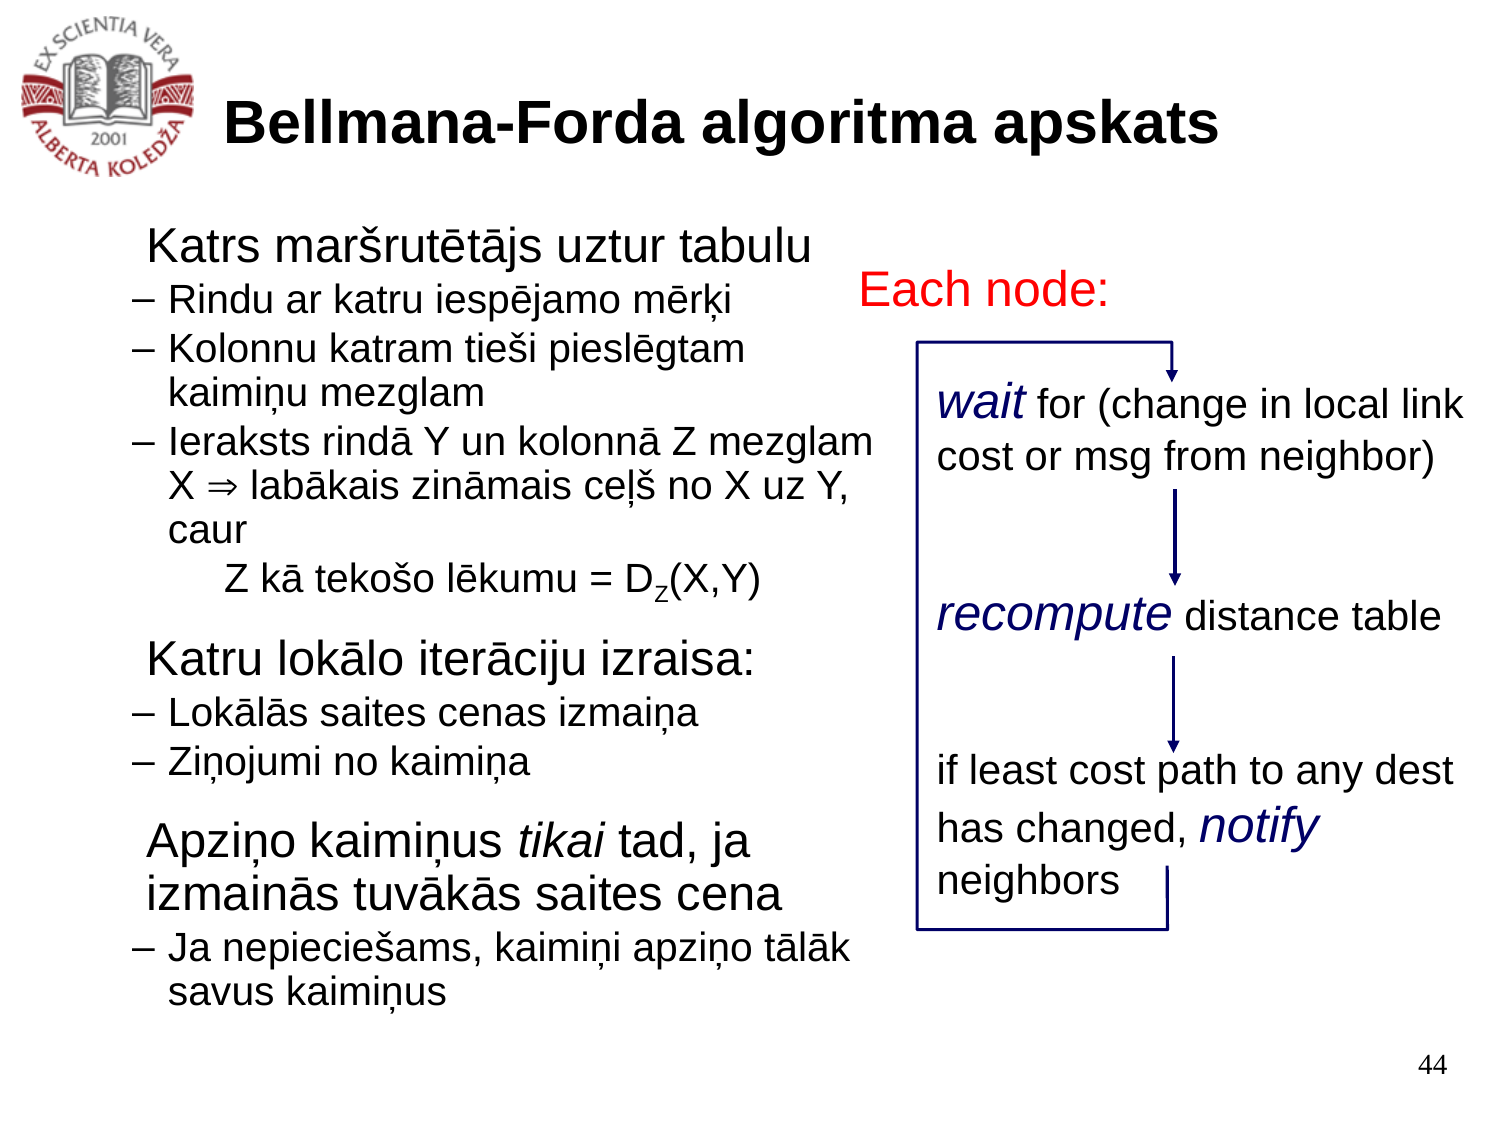

# Bellmana-Forda algoritma apskats
Katrs maršrutētājs uztur tabulu
Rindu ar katru iespējamo mērķi
Kolonnu katram tieši pieslēgtam kaimiņu mezglam
Ieraksts rindā Y un kolonnā Z mezglam X  labākais zināmais ceļš no X uz Y, caur
 Z kā tekošo lēkumu = DZ(X,Y)
Katru lokālo iterāciju izraisa:
Lokālās saites cenas izmaiņa
Ziņojumi no kaimiņa
Apziņo kaimiņus tikai tad, ja izmainās tuvākās saites cena
Ja nepieciešams, kaimiņi apziņo tālāk savus kaimiņus
Each node:
wait for (change in local link cost or msg from neighbor)
recompute distance table
if least cost path to any dest has changed, notify neighbors